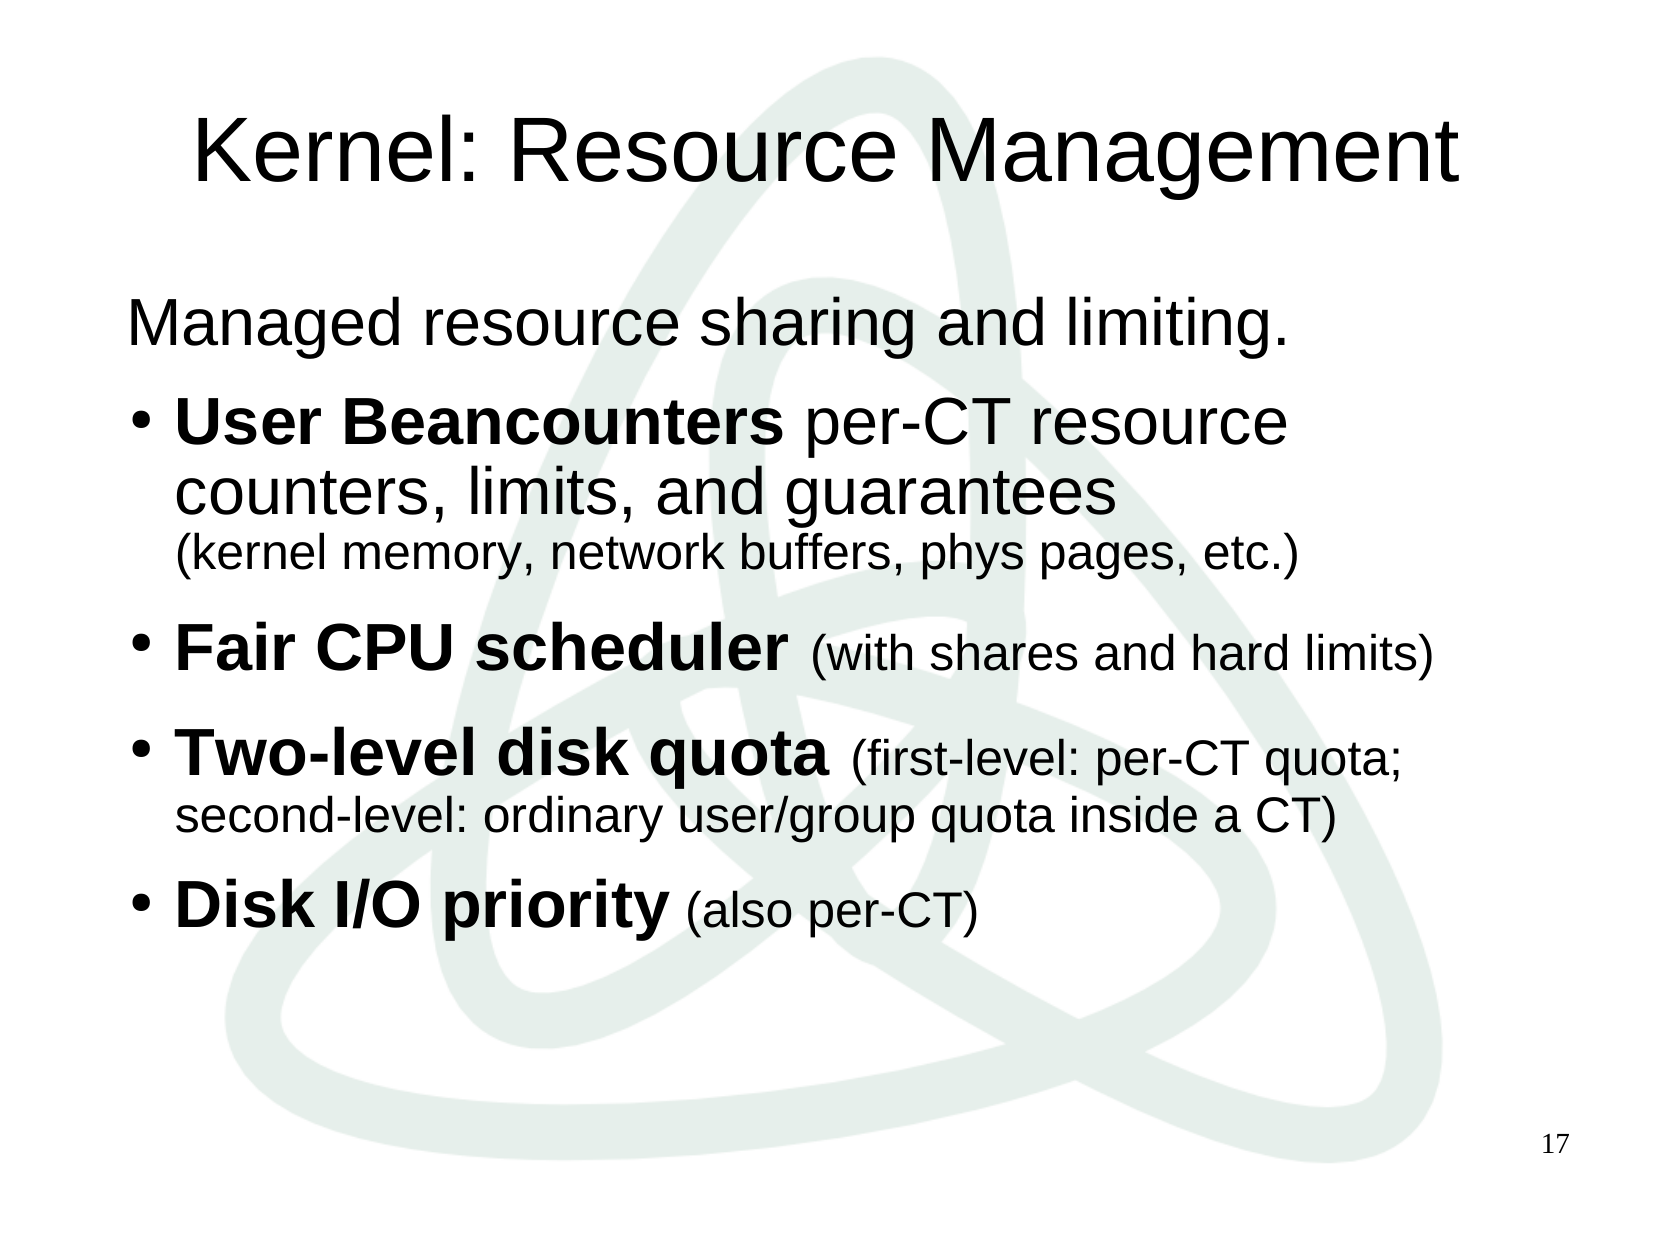

# Kernel: Resource Management
Managed resource sharing and limiting.
User Beancounters per-CT resource counters, limits, and guarantees
(kernel memory, network buffers, phys pages, etc.)
Fair CPU scheduler (with shares and hard limits)
Two-level disk quota (first-level: per-CT quota; second-level: ordinary user/group quota inside a CT)
Disk I/O priority (also per-CT)